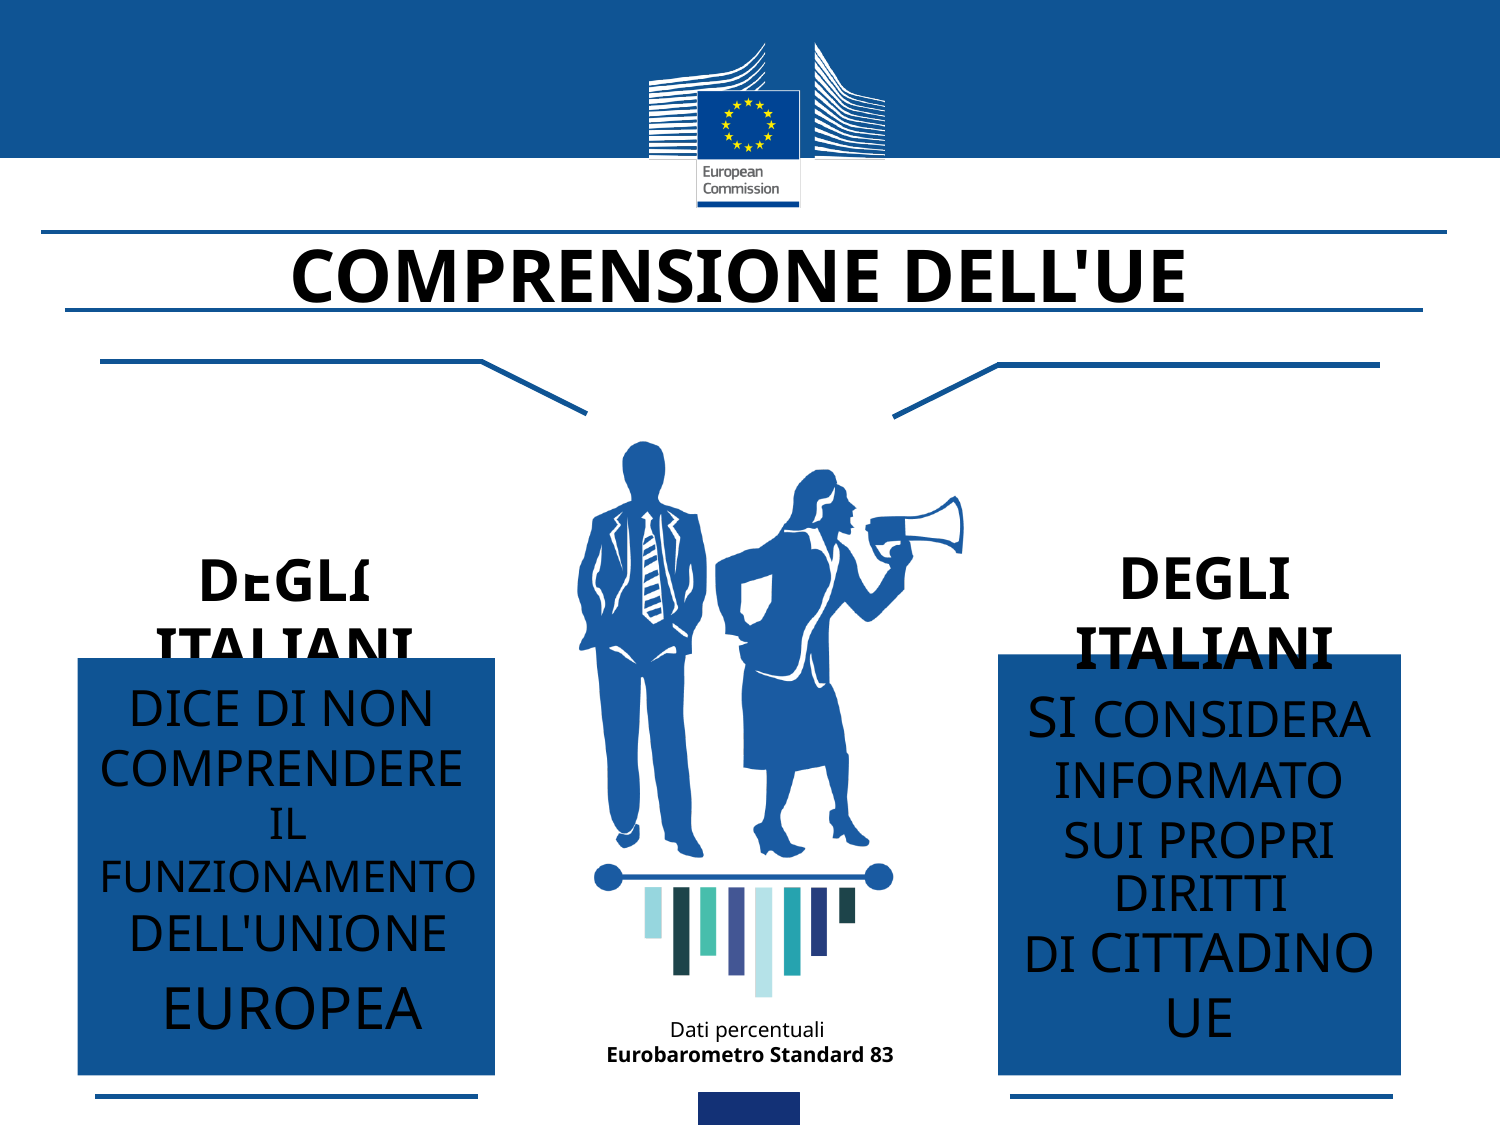

COMPRENSIONE DELL'UE
QUASI IL
50%
SOLO IL
33%
DEGLI ITALIANI
DEGLI ITALIANI
SI CONSIDERA
INFORMATO
SUI PROPRI
DI CITTADINO UE
DICE DI NON
COMPRENDERE
IL FUNZIONAMENTO
DELL'UNIONE
DIRITTI
EUROPEA
Dati percentuali
Eurobarometro Standard 83